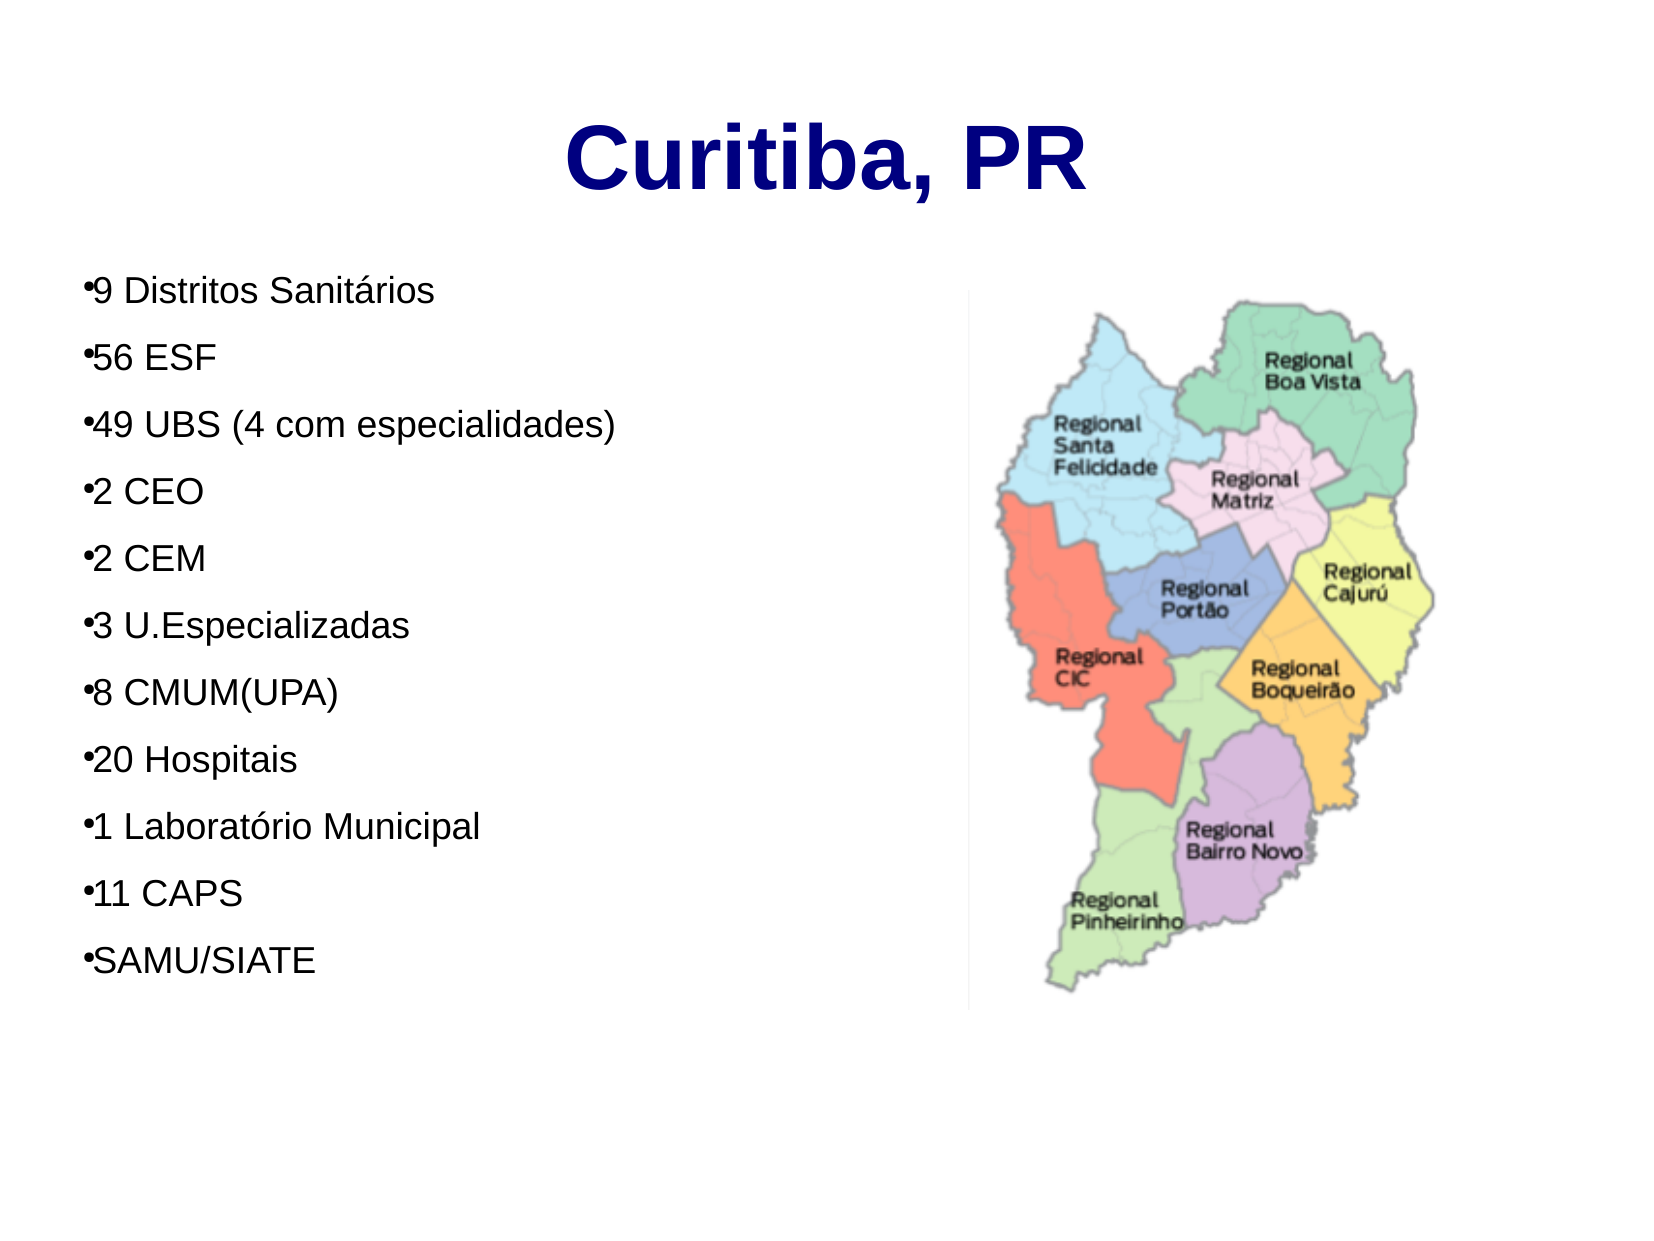

# Curitiba, PR
9 Distritos Sanitários
56 ESF
49 UBS (4 com especialidades)
2 CEO
2 CEM
3 U.Especializadas
8 CMUM(UPA)
20 Hospitais
1 Laboratório Municipal
11 CAPS
SAMU/SIATE